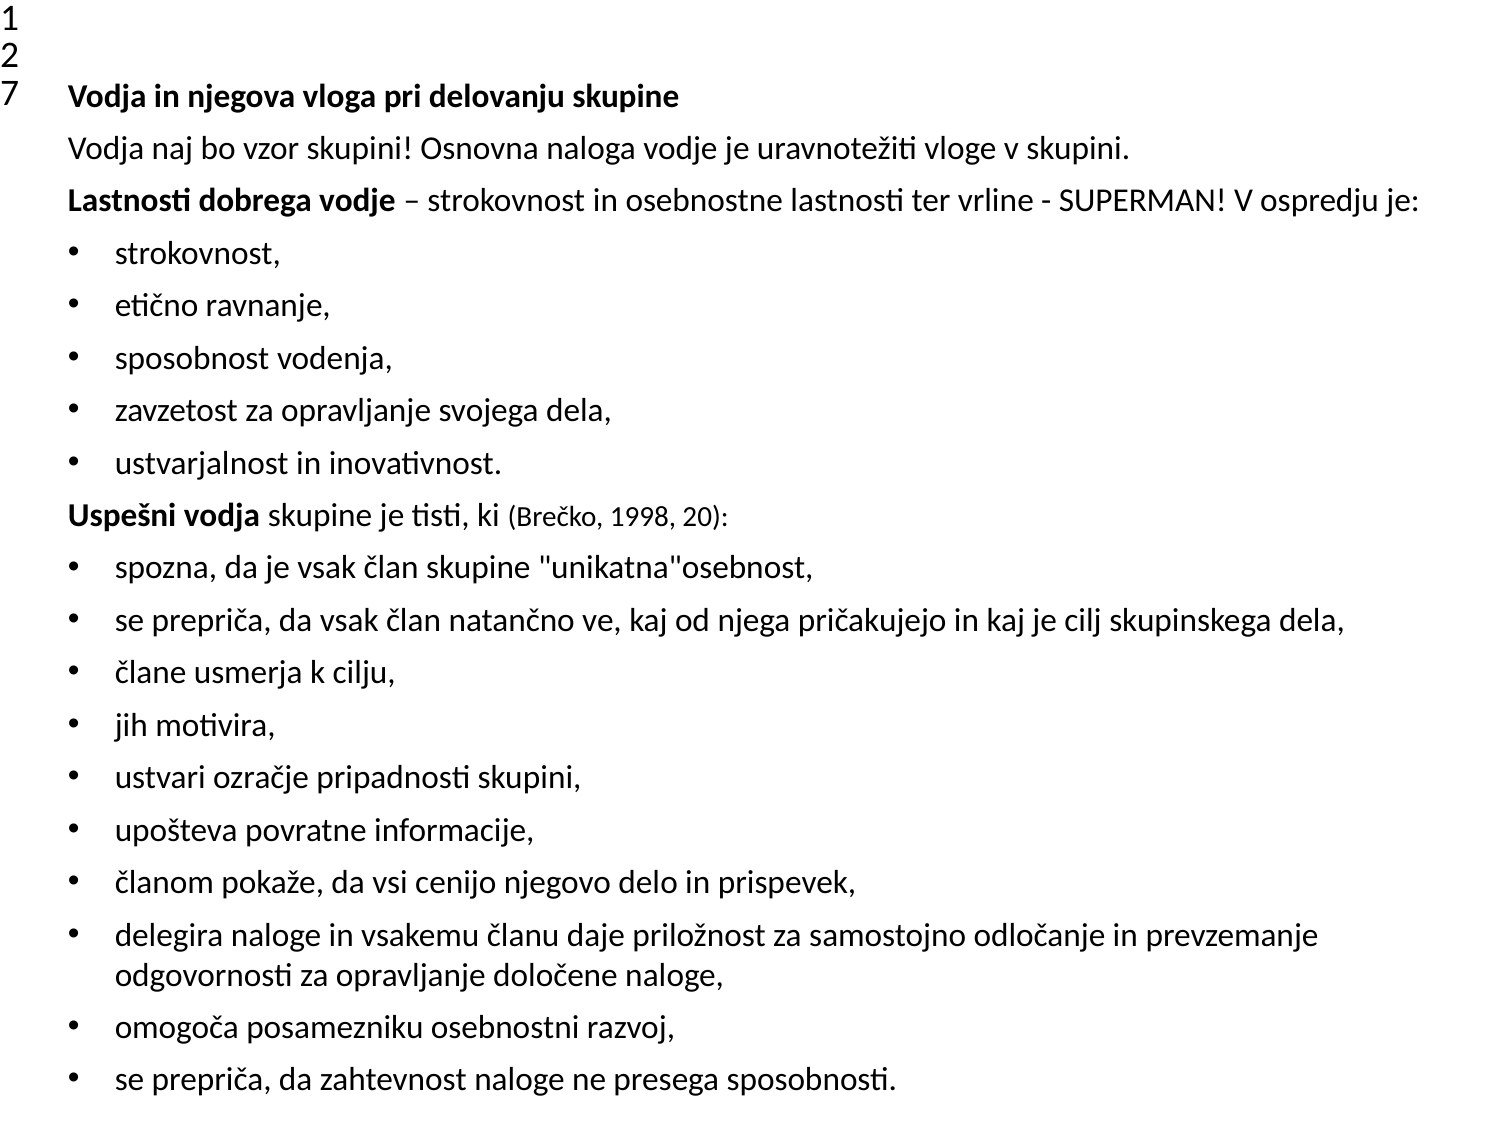

Vodja in njegova vloga pri delovanju skupine
Vodja naj bo vzor skupini! Osnovna naloga vodje je uravnotežiti vloge v skupini.
Lastnosti dobrega vodje – strokovnost in osebnostne lastnosti ter vrline - SUPERMAN! V ospredju je:
strokovnost,
etično ravnanje,
sposobnost vodenja,
zavzetost za opravljanje svojega dela,
ustvarjalnost in inovativnost.
Uspešni vodja skupine je tisti, ki (Brečko, 1998, 20):
spozna, da je vsak član skupine "unikatna"osebnost,
se prepriča, da vsak član natančno ve, kaj od njega pričakujejo in kaj je cilj skupinskega dela,
člane usmerja k cilju,
jih motivira,
ustvari ozračje pripadnosti skupini,
upošteva povratne informacije,
članom pokaže, da vsi cenijo njegovo delo in prispevek,
delegira naloge in vsakemu članu daje priložnost za samostojno odločanje in prevzemanje odgovornosti za opravljanje določene naloge,
omogoča posamezniku osebnostni razvoj,
se prepriča, da zahtevnost naloge ne presega sposobnosti.